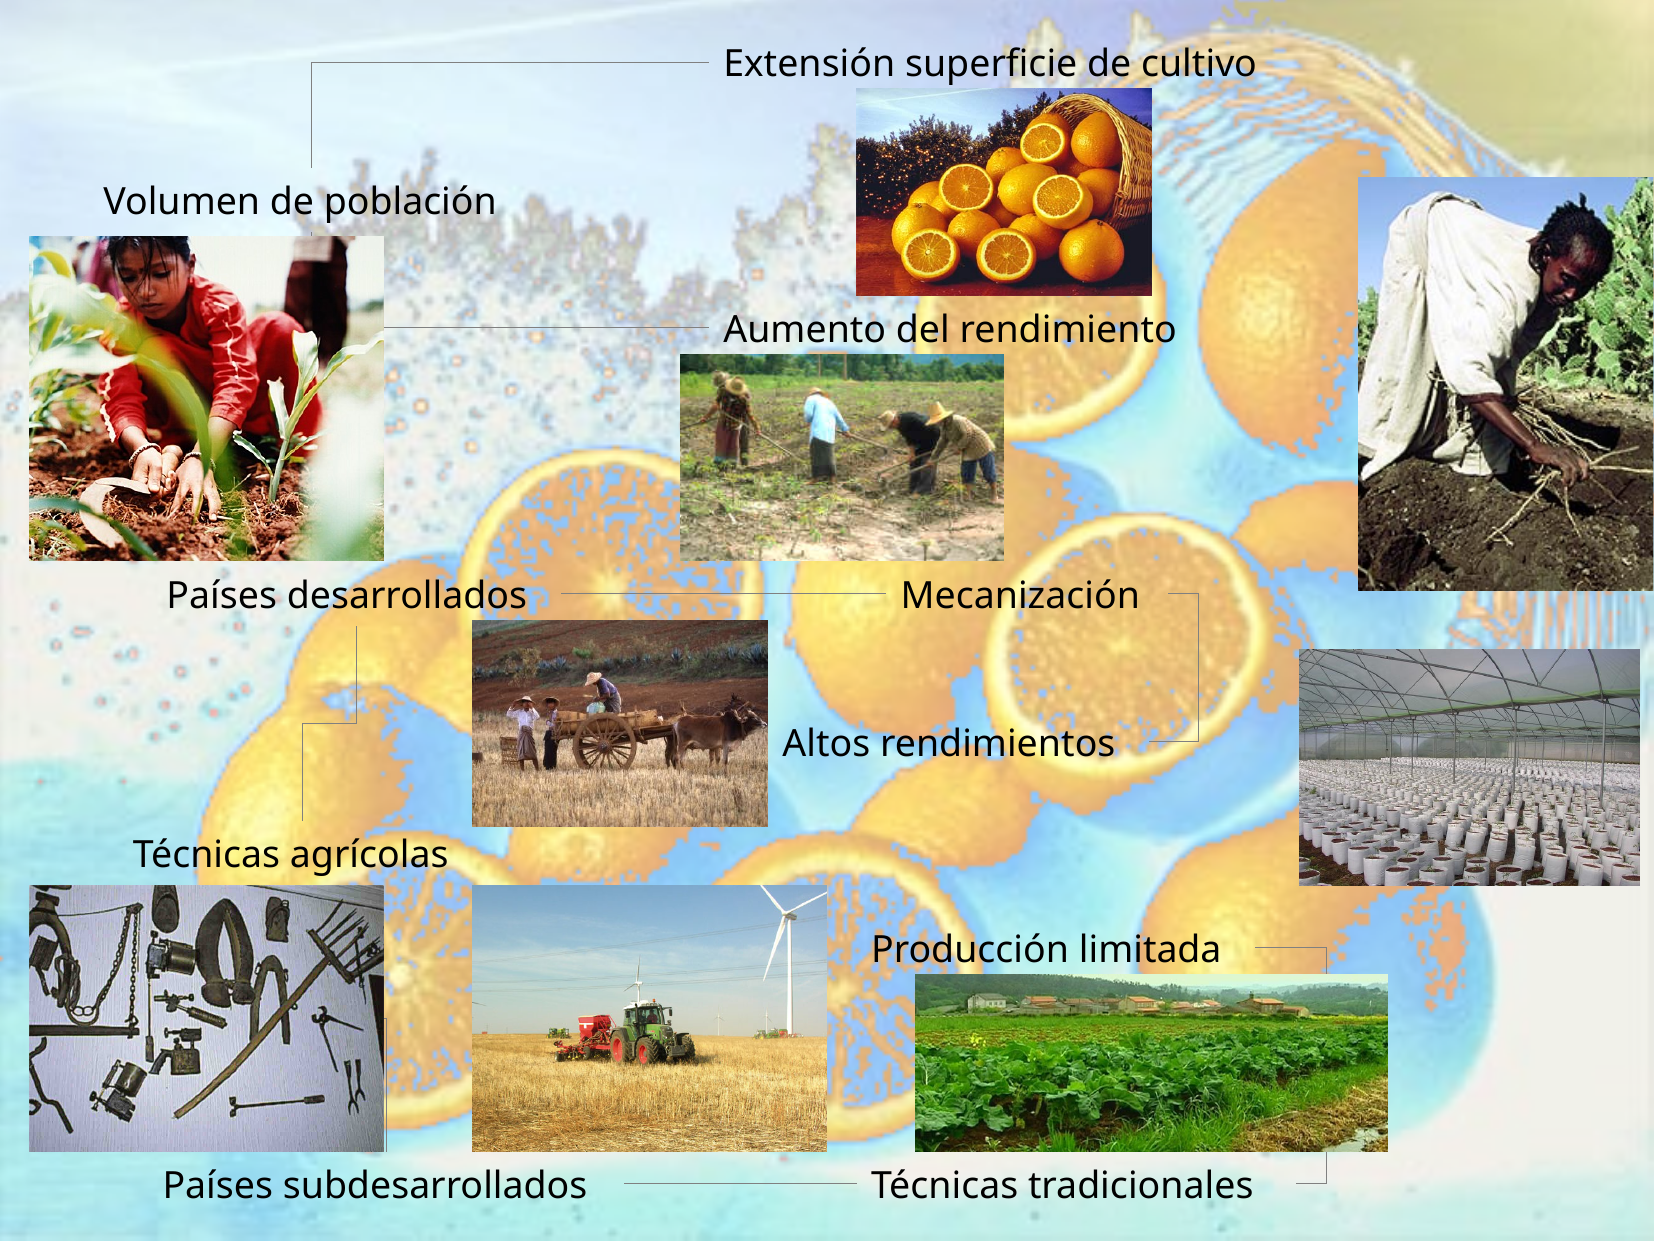

Extensión superficie de cultivo
Volumen de población
Aumento del rendimiento
Países desarrollados
Mecanización
Altos rendimientos
Técnicas agrícolas
Producción limitada
Países subdesarrollados
Técnicas tradicionales